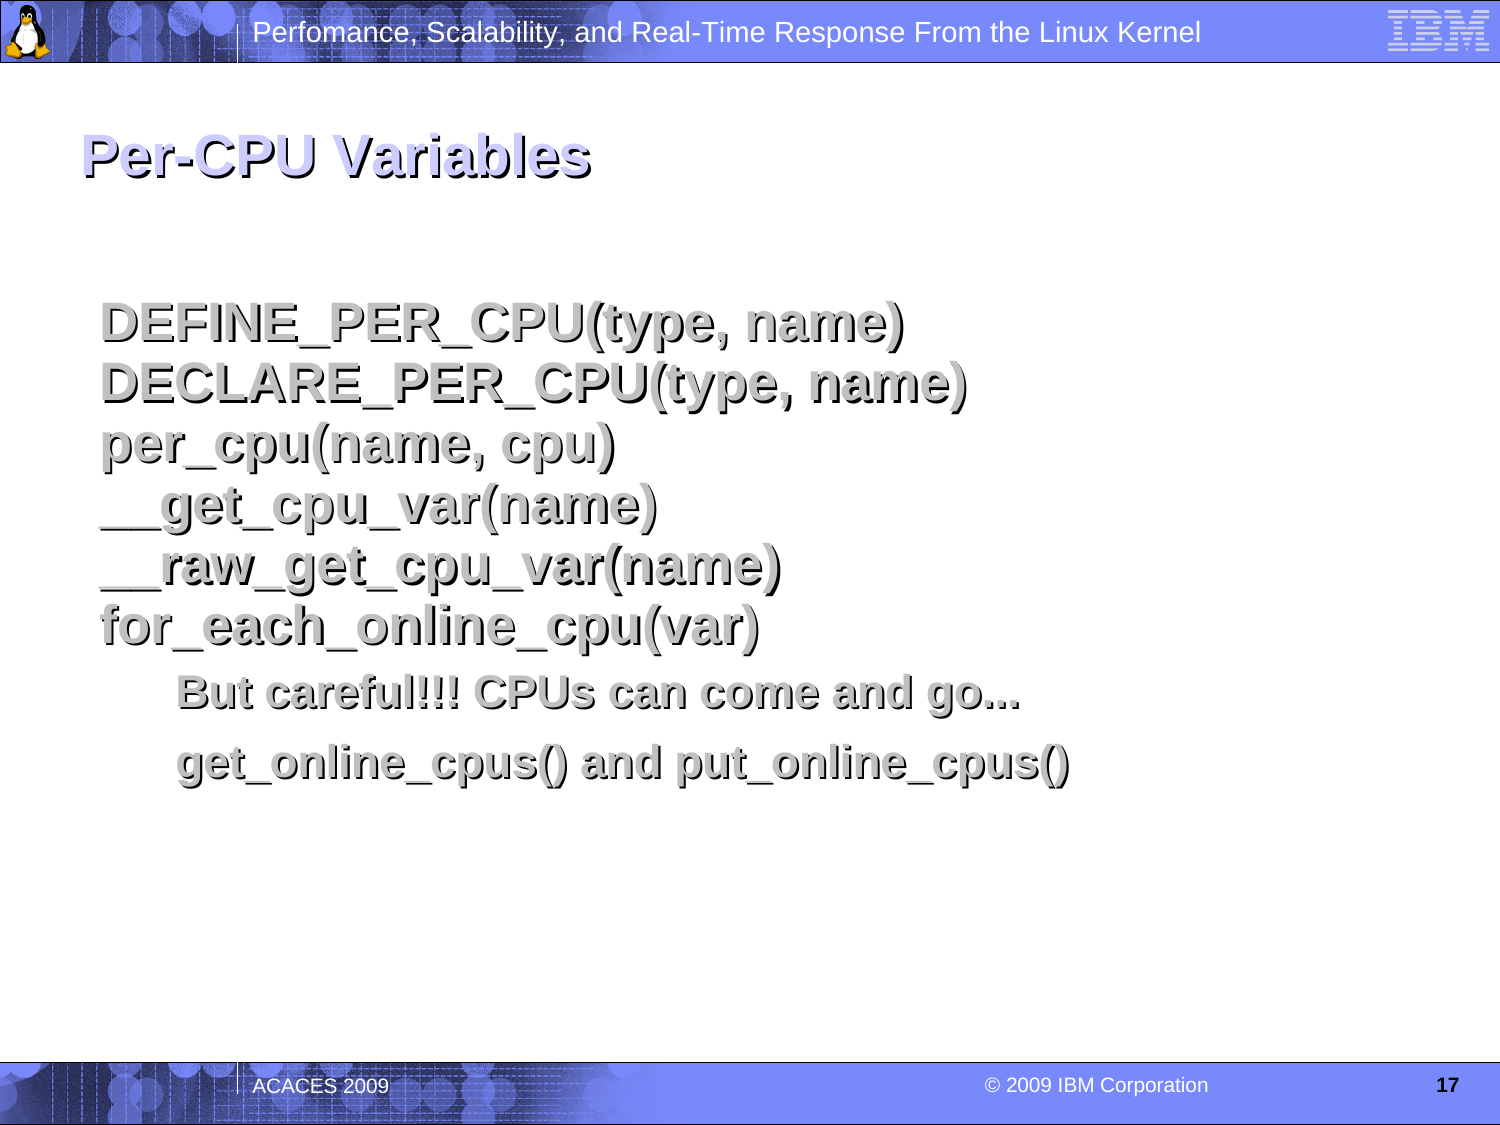

# Per-CPU Variables
DEFINE_PER_CPU(type, name)
DECLARE_PER_CPU(type, name)
per_cpu(name, cpu)
__get_cpu_var(name)
__raw_get_cpu_var(name)
for_each_online_cpu(var)
But careful!!! CPUs can come and go...
get_online_cpus() and put_online_cpus()
17